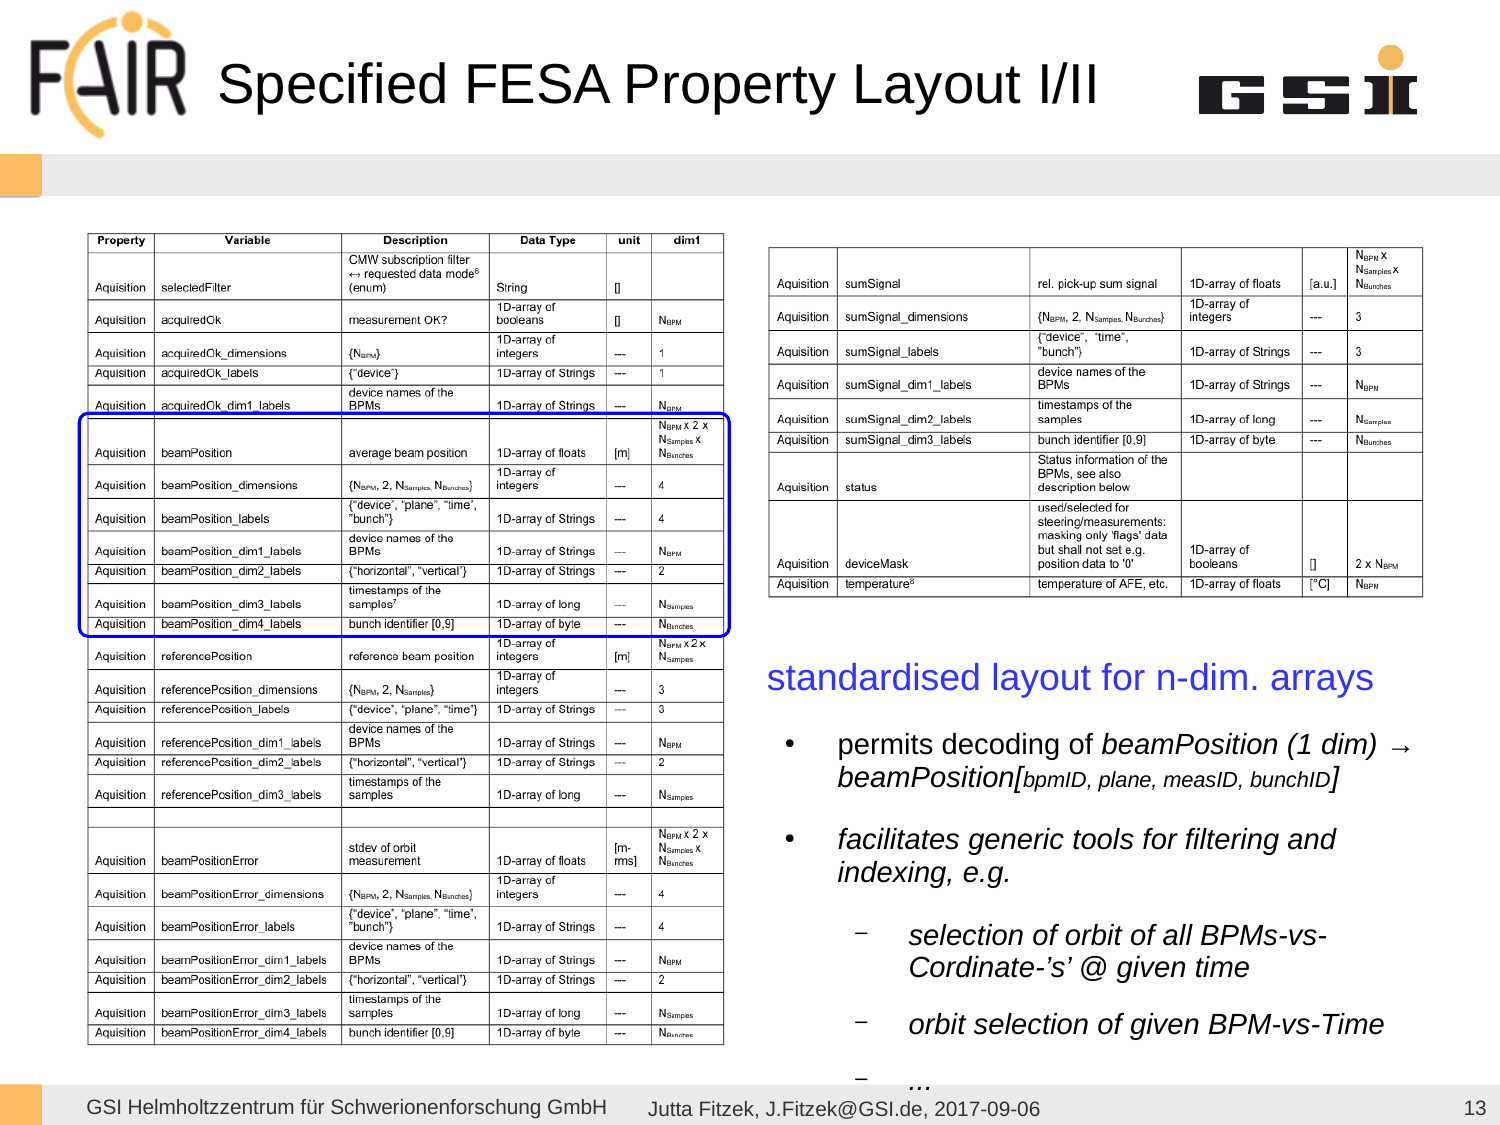

# Specified FESA Property Layout I/II
standardised layout for n-dim. arrays
permits decoding of beamPosition (1 dim) → beamPosition[bpmID, plane, measID, bunchID]
facilitates generic tools for filtering and indexing, e.g.
selection of orbit of all BPMs-vs-Cordinate-’s’ @ given time
orbit selection of given BPM-vs-Time
...